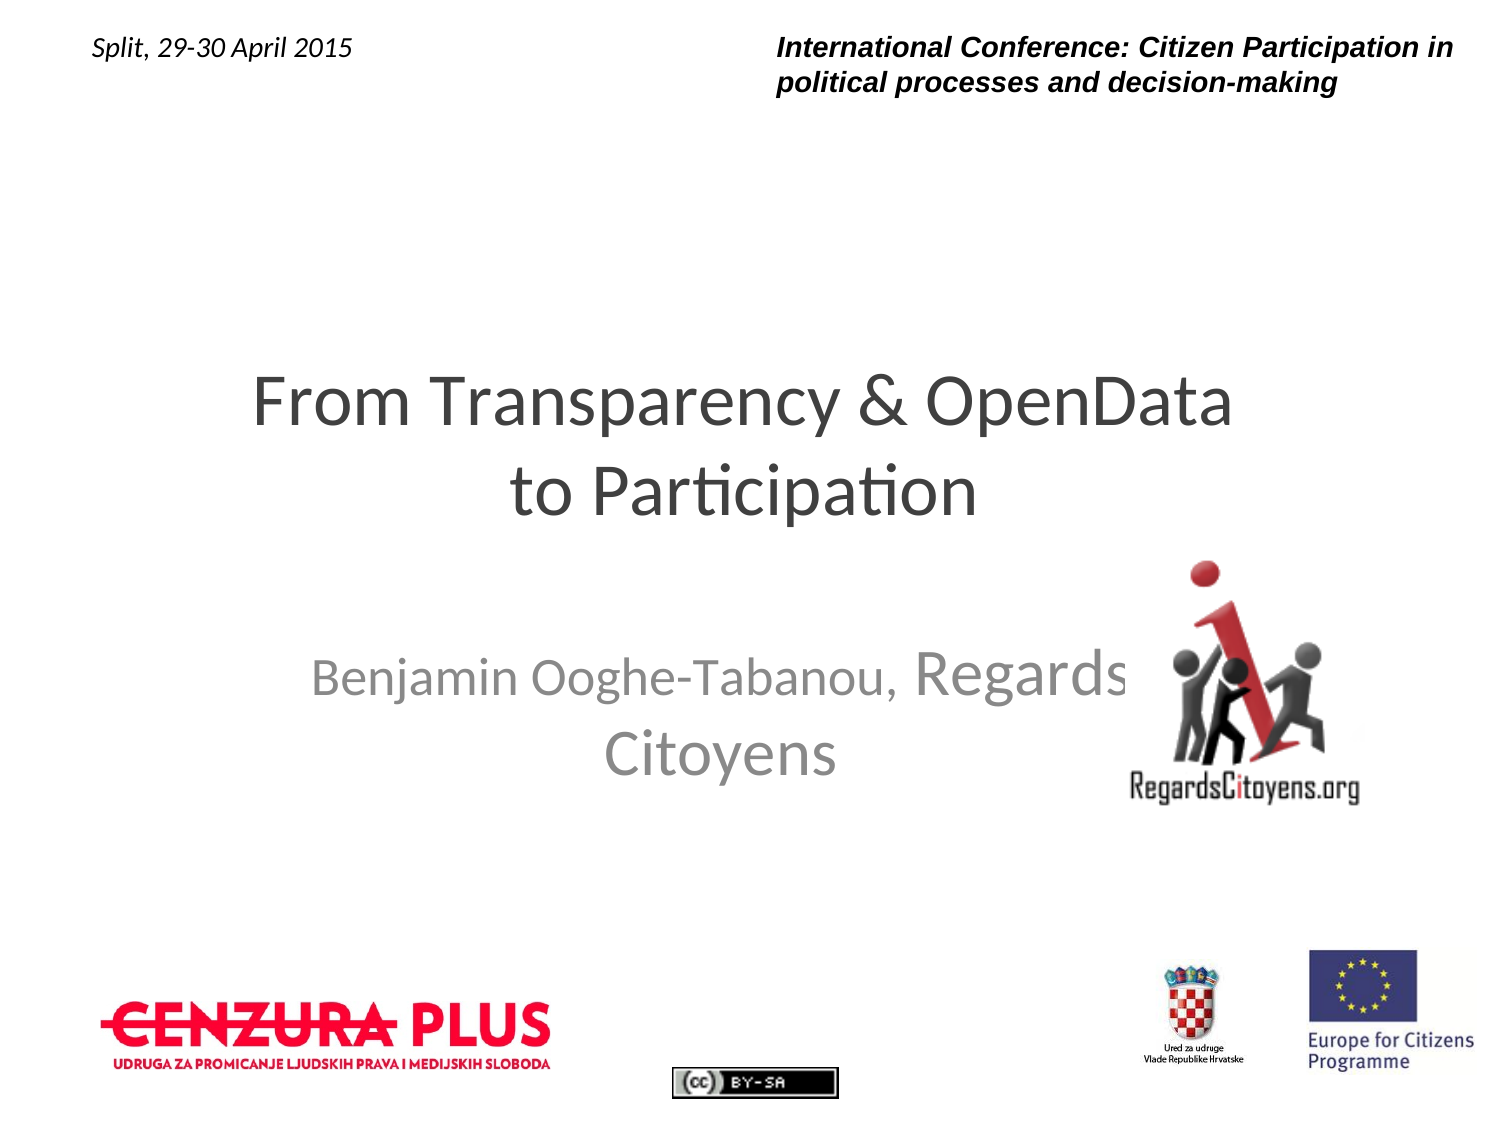

Split, 29-30 April 2015
International Conference: Citizen Participation in political processes and decision-making
# From Transparency & OpenData to Participation
Benjamin Ooghe-Tabanou, Regards Citoyens